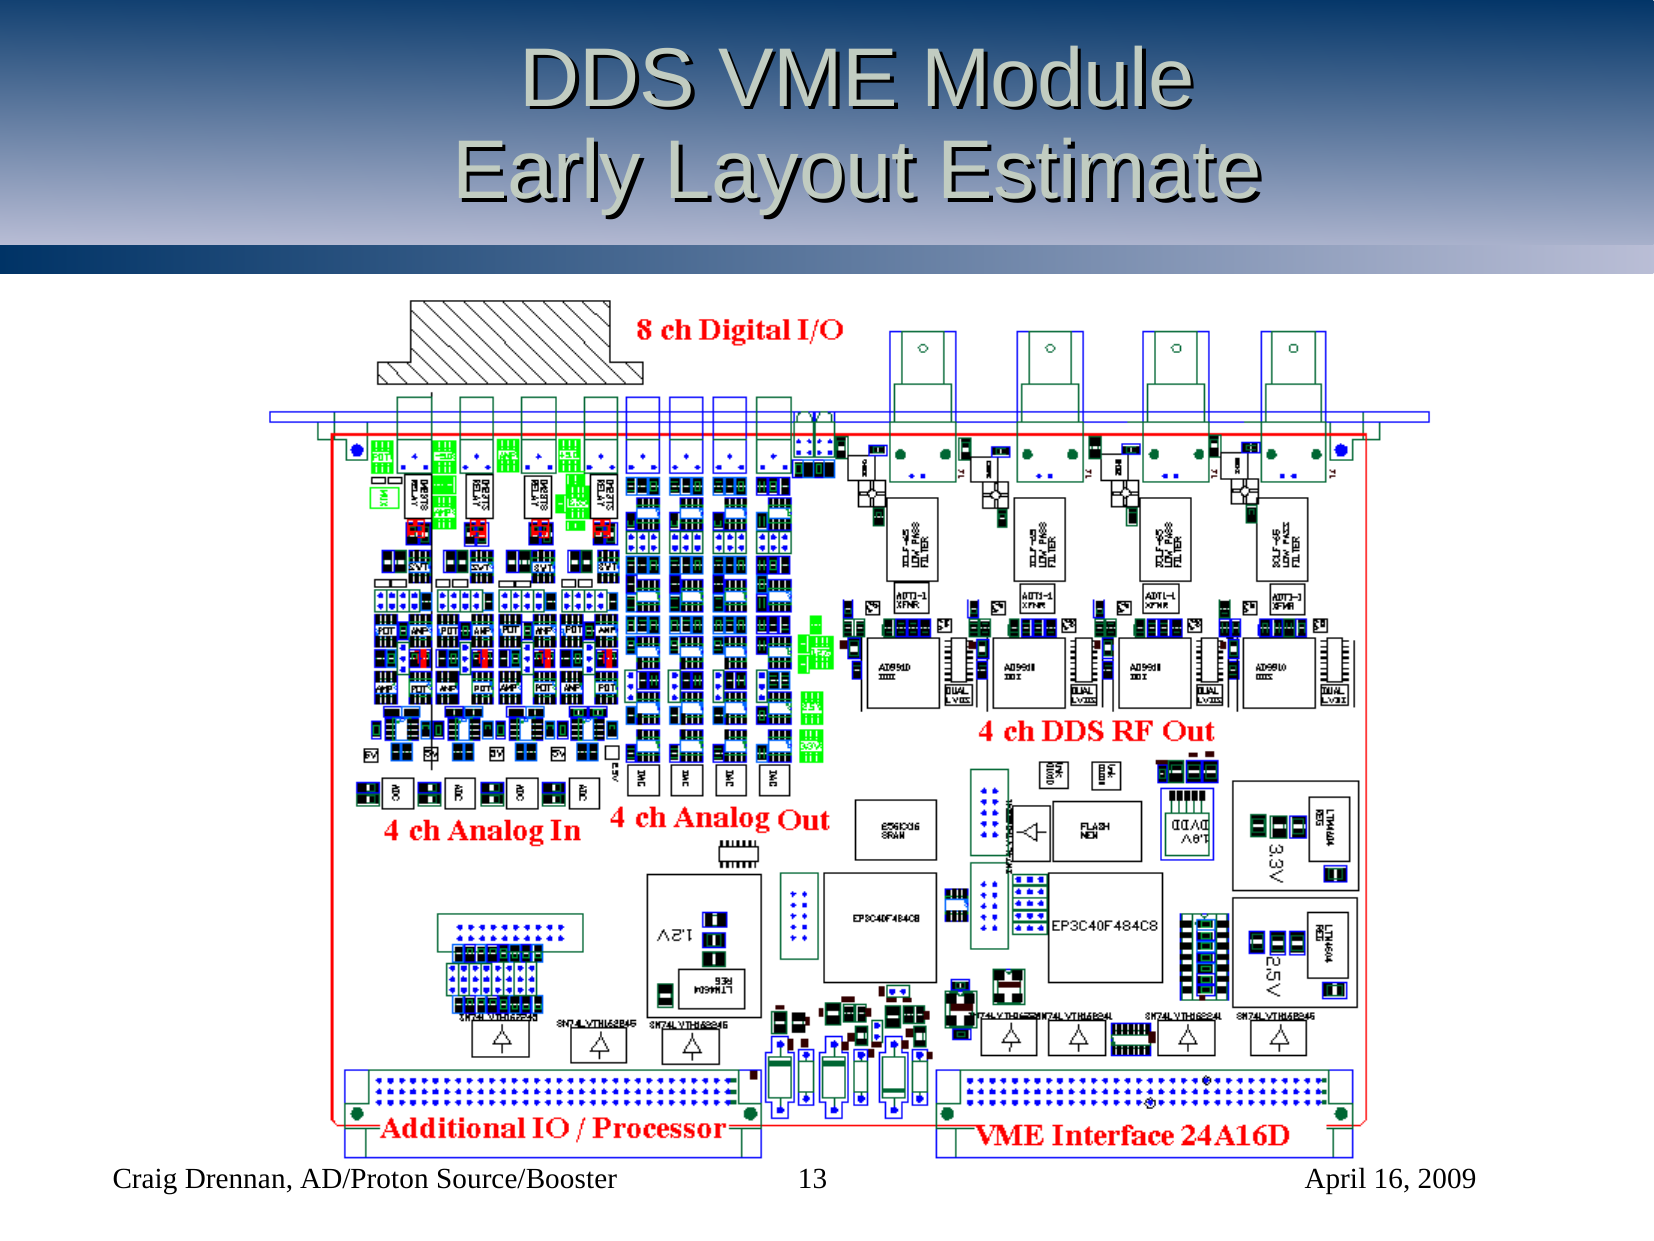

# DDS VME Module Early Layout Estimate